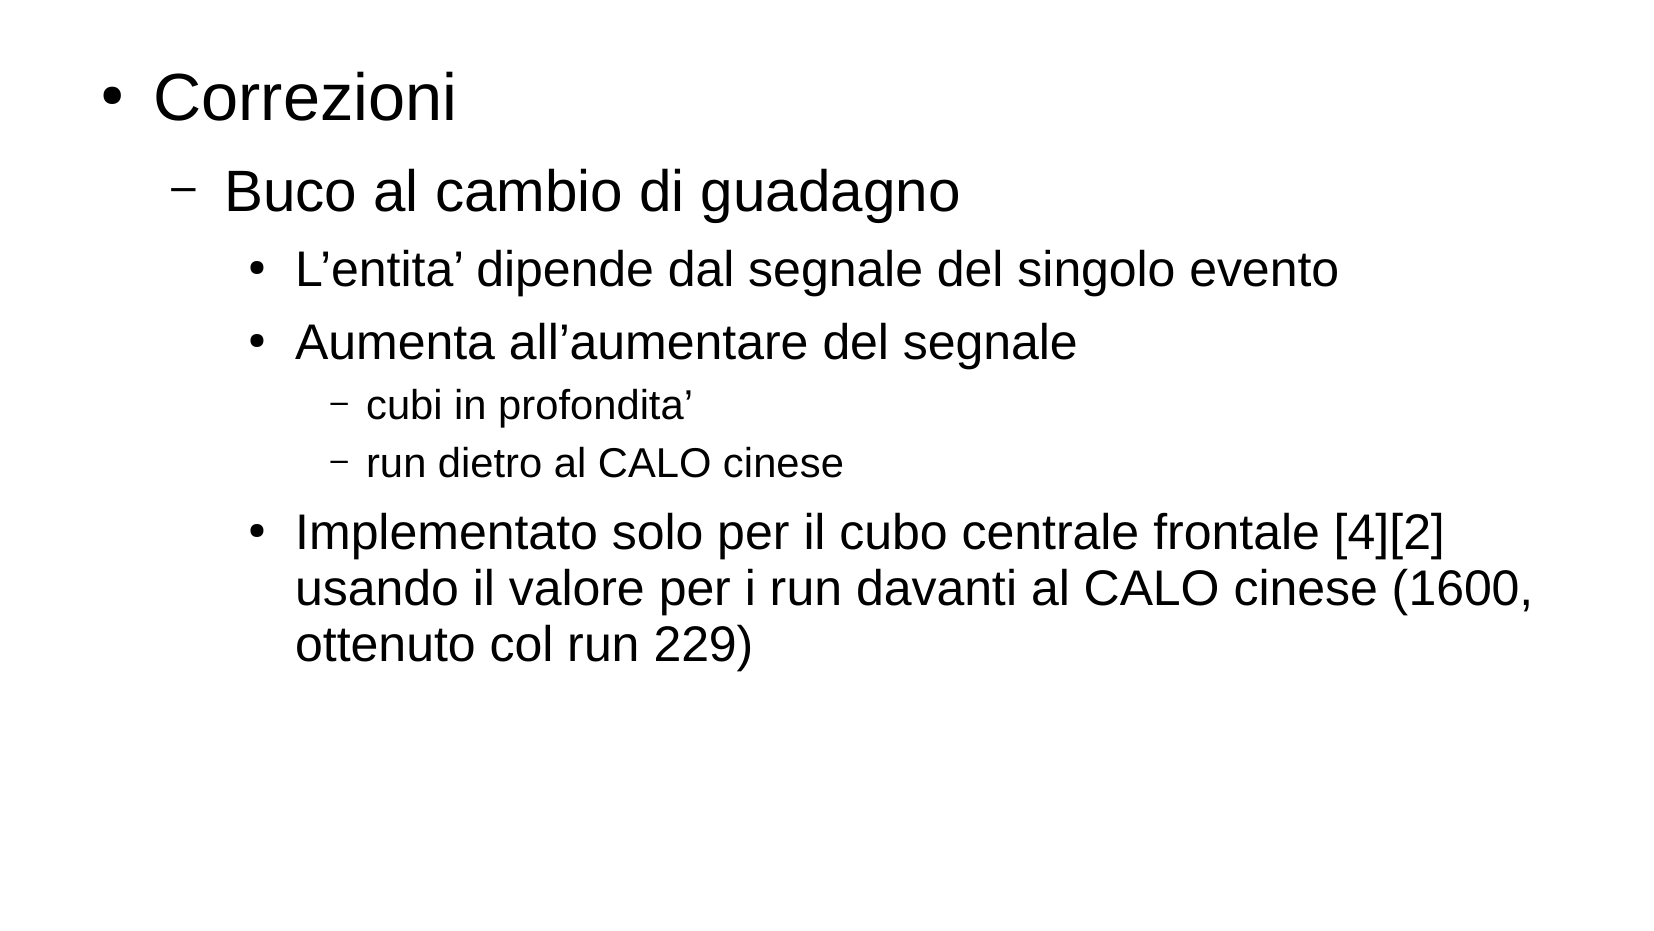

# Correzioni
Buco al cambio di guadagno
L’entita’ dipende dal segnale del singolo evento
Aumenta all’aumentare del segnale
cubi in profondita’
run dietro al CALO cinese
Implementato solo per il cubo centrale frontale [4][2] usando il valore per i run davanti al CALO cinese (1600, ottenuto col run 229)